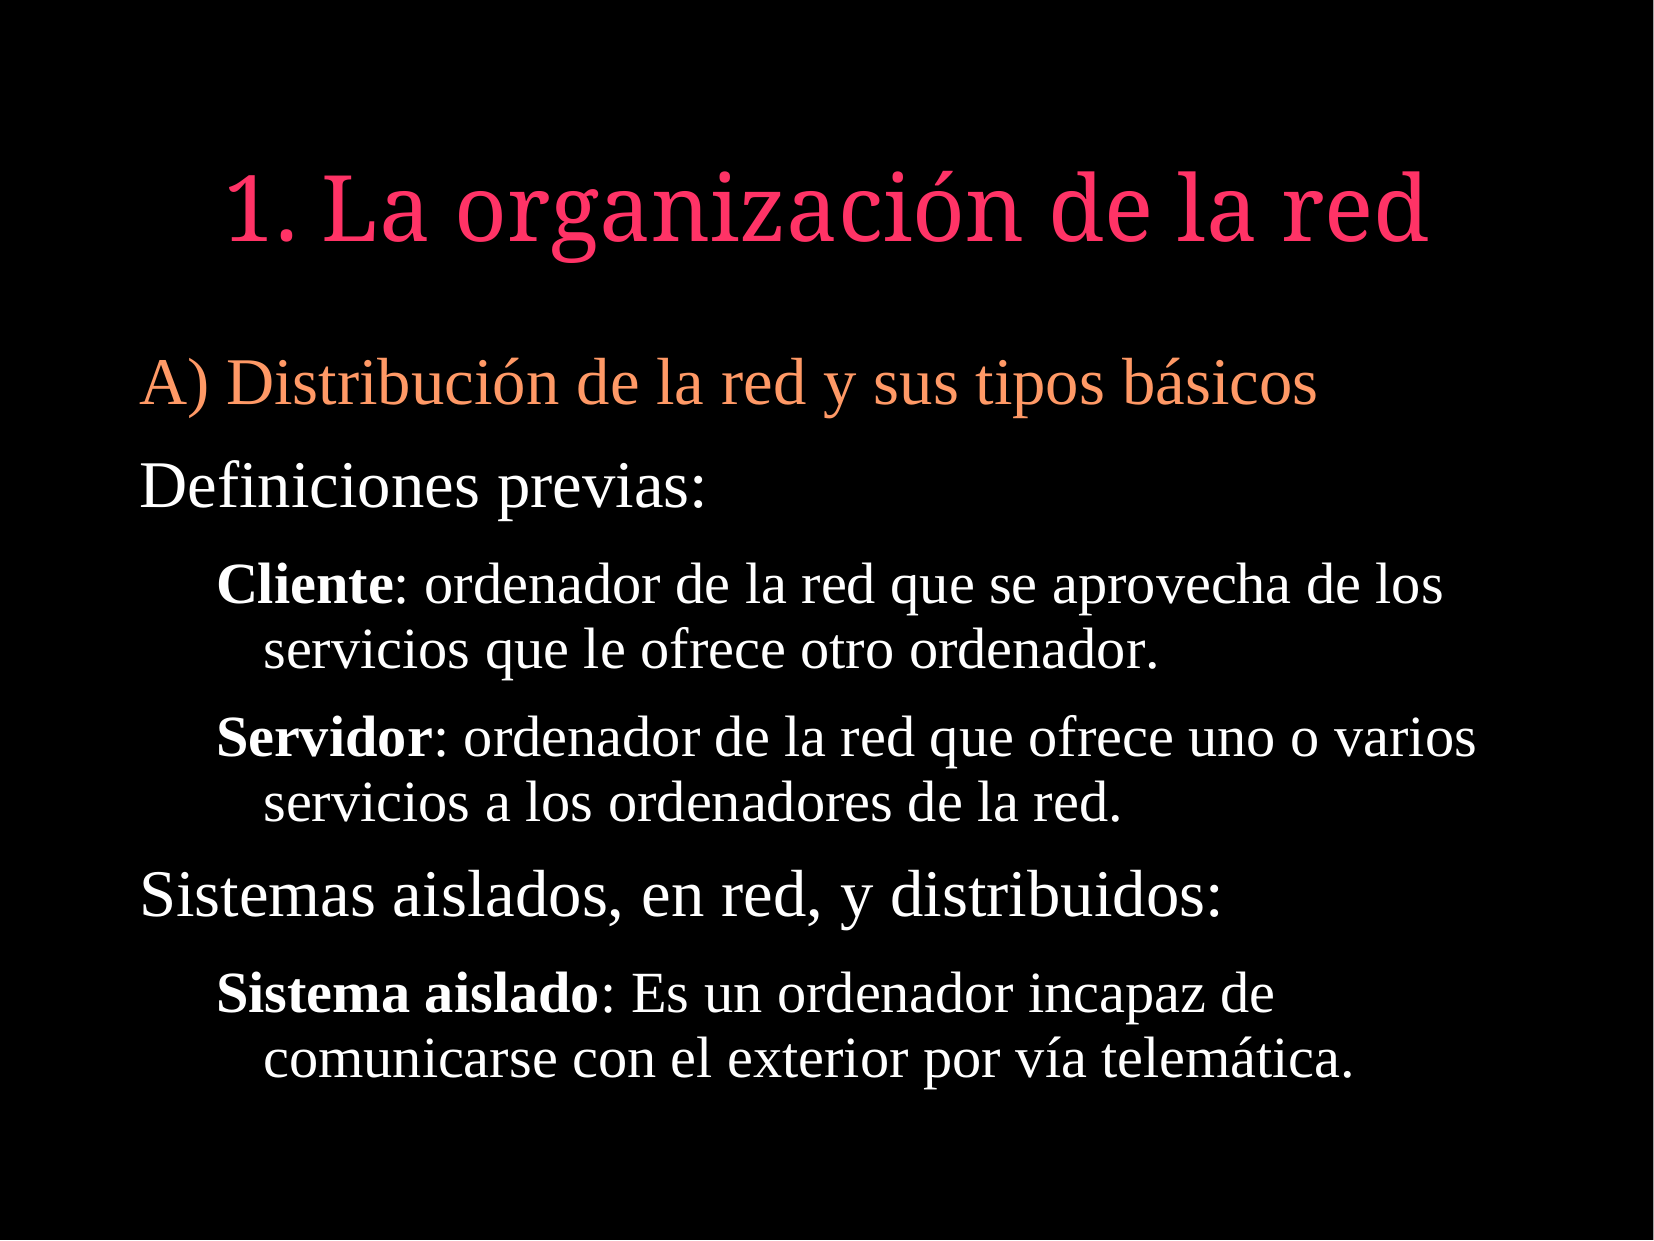

# 1. La organización de la red
A) Distribución de la red y sus tipos básicos
Definiciones previas:
Cliente: ordenador de la red que se aprovecha de los servicios que le ofrece otro ordenador.
Servidor: ordenador de la red que ofrece uno o varios servicios a los ordenadores de la red.
Sistemas aislados, en red, y distribuidos:
Sistema aislado: Es un ordenador incapaz de comunicarse con el exterior por vía telemática.